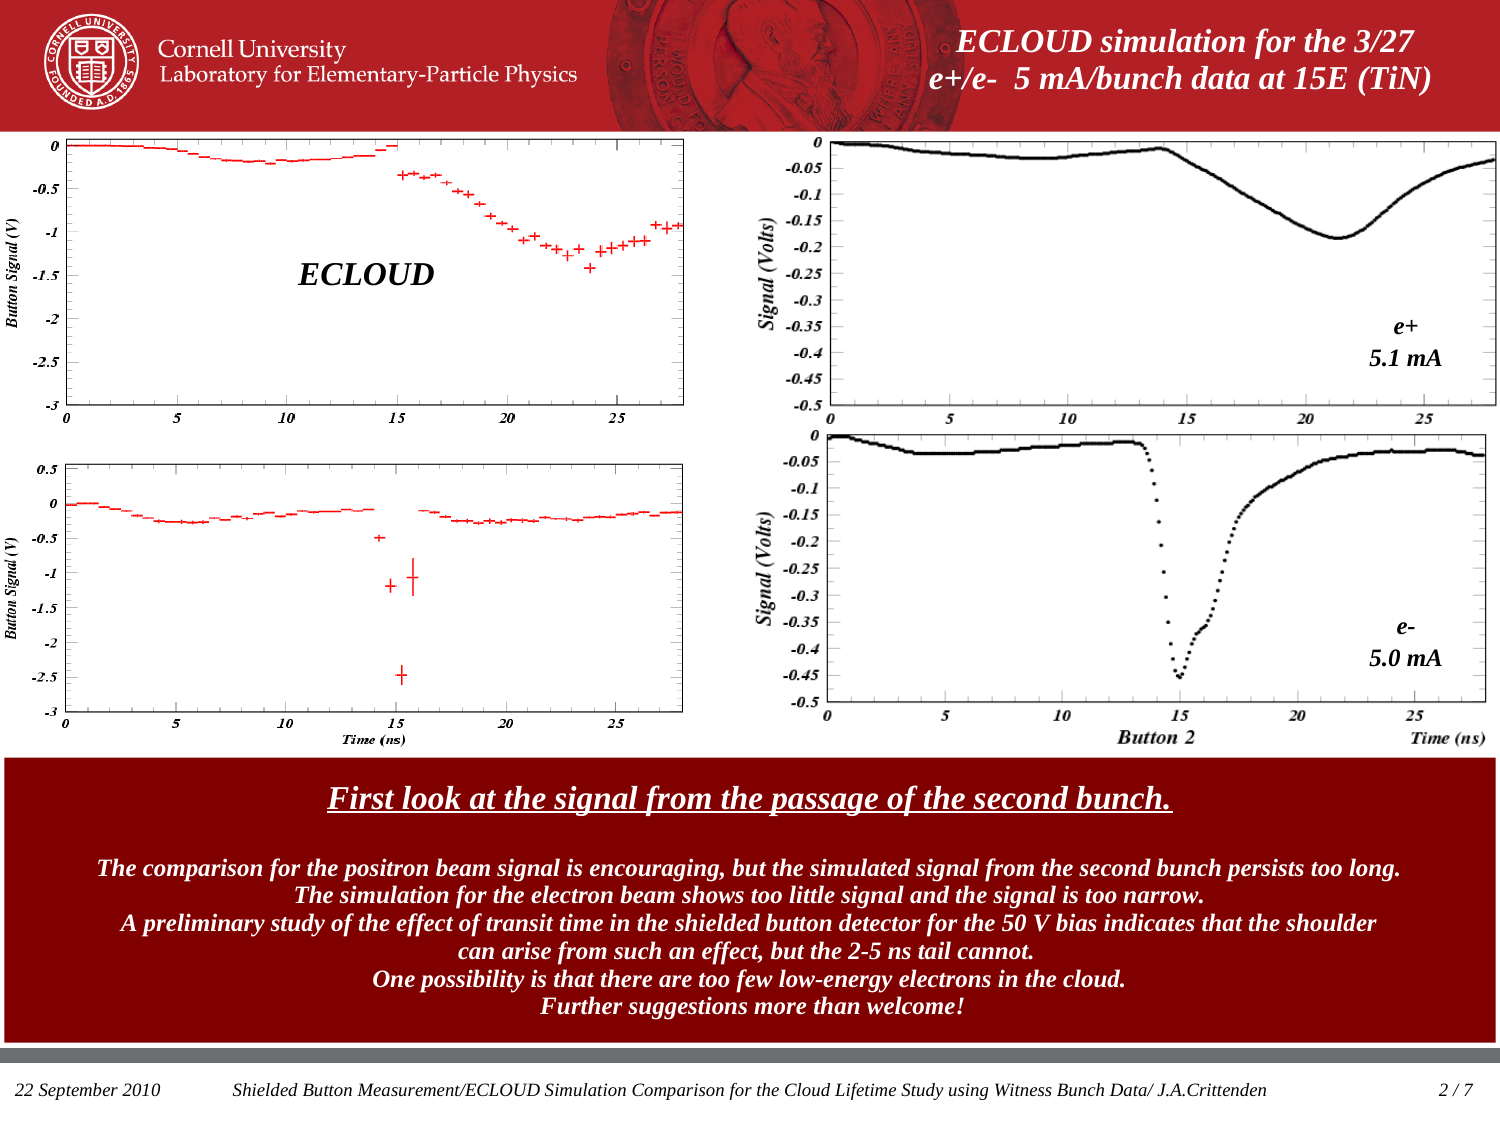

ECLOUD simulation for the 3/27
e+/e- 5 mA/bunch data at 15E (TiN)
ECLOUD
e+
5.1 mA
e-
5.0 mA
First look at the signal from the passage of the second bunch.
The comparison for the positron beam signal is encouraging, but the simulated signal from the second bunch persists too long.
The simulation for the electron beam shows too little signal and the signal is too narrow.
A preliminary study of the effect of transit time in the shielded button detector for the 50 V bias indicates that the shoulder
can arise from such an effect, but the 2-5 ns tail cannot.
One possibility is that there are too few low-energy electrons in the cloud.
 Further suggestions more than welcome!